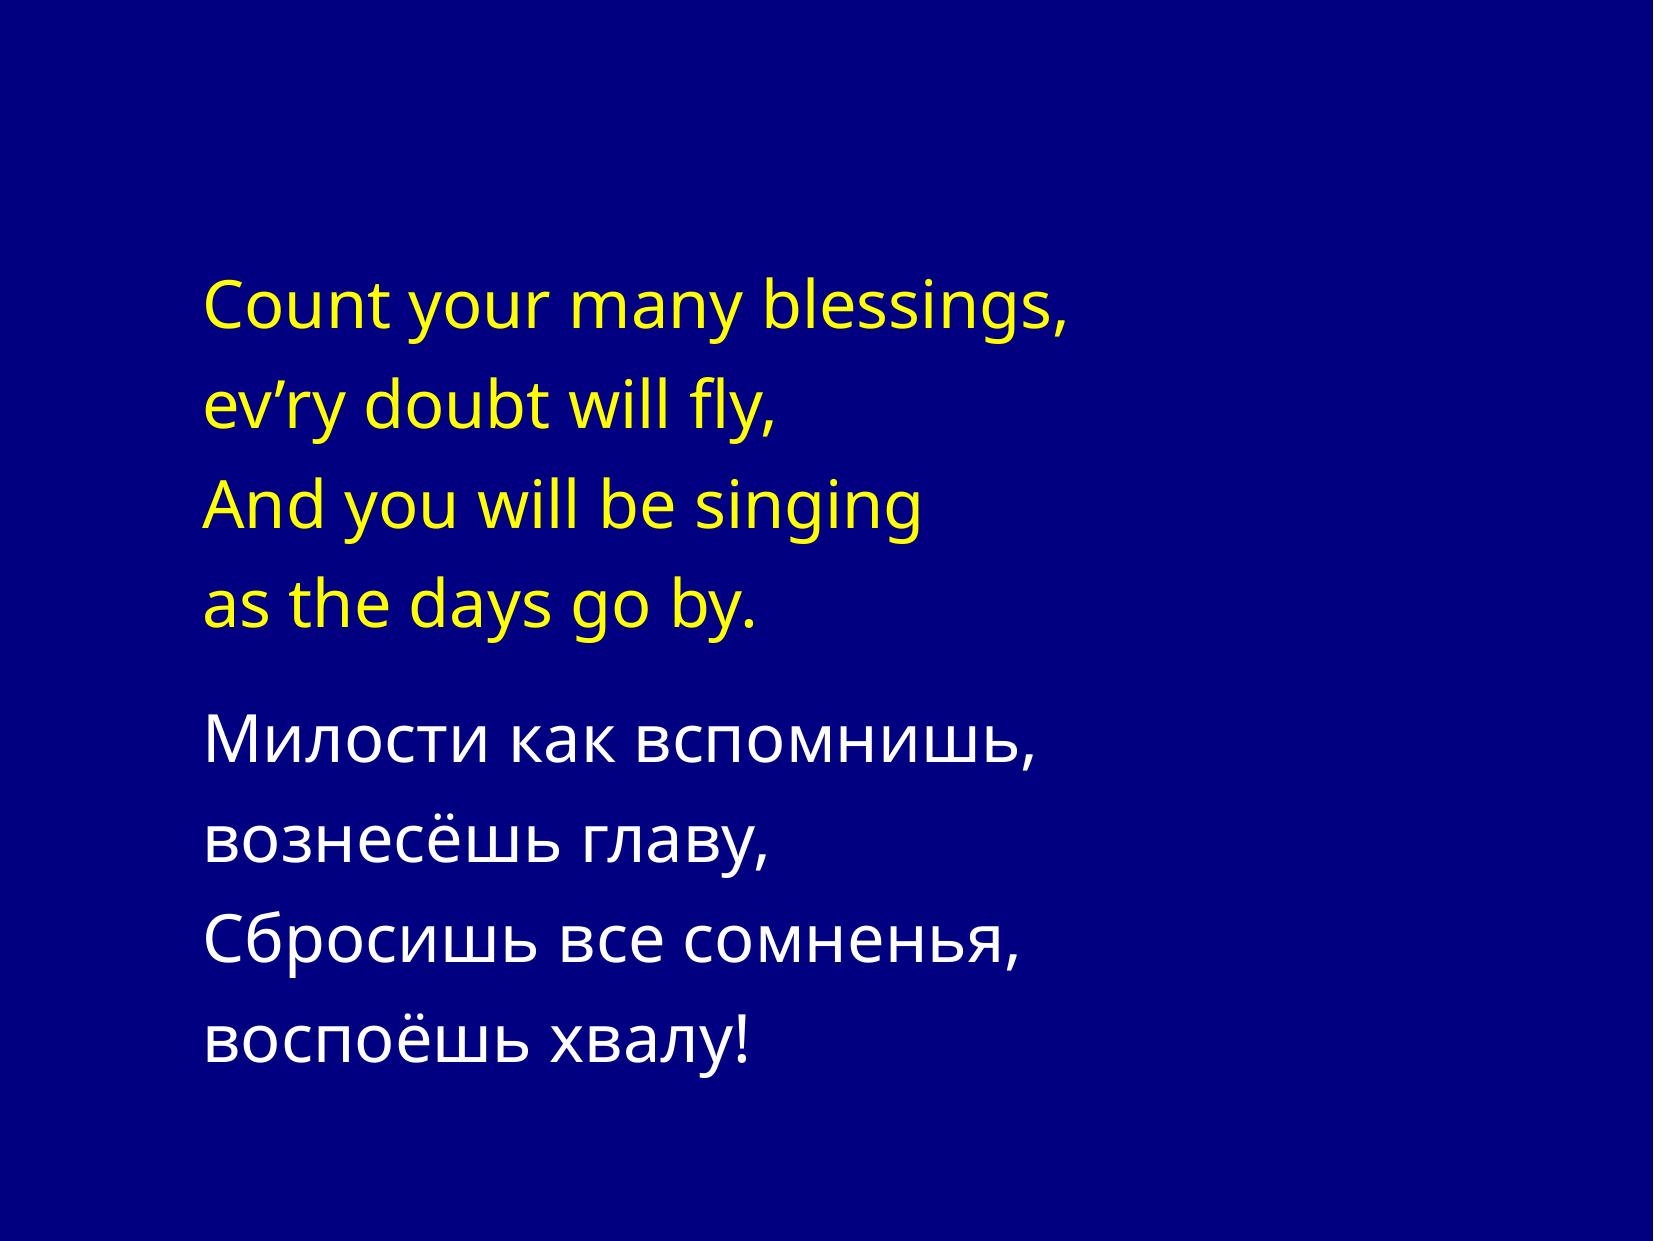

Count your many blessings,
	ev’ry doubt will fly,
	And you will be singing
	as the days go by.
	Милости как вспомнишь,
	вознесёшь главу,
	Сбросишь все сомненья,
	воспоёшь хвалу!